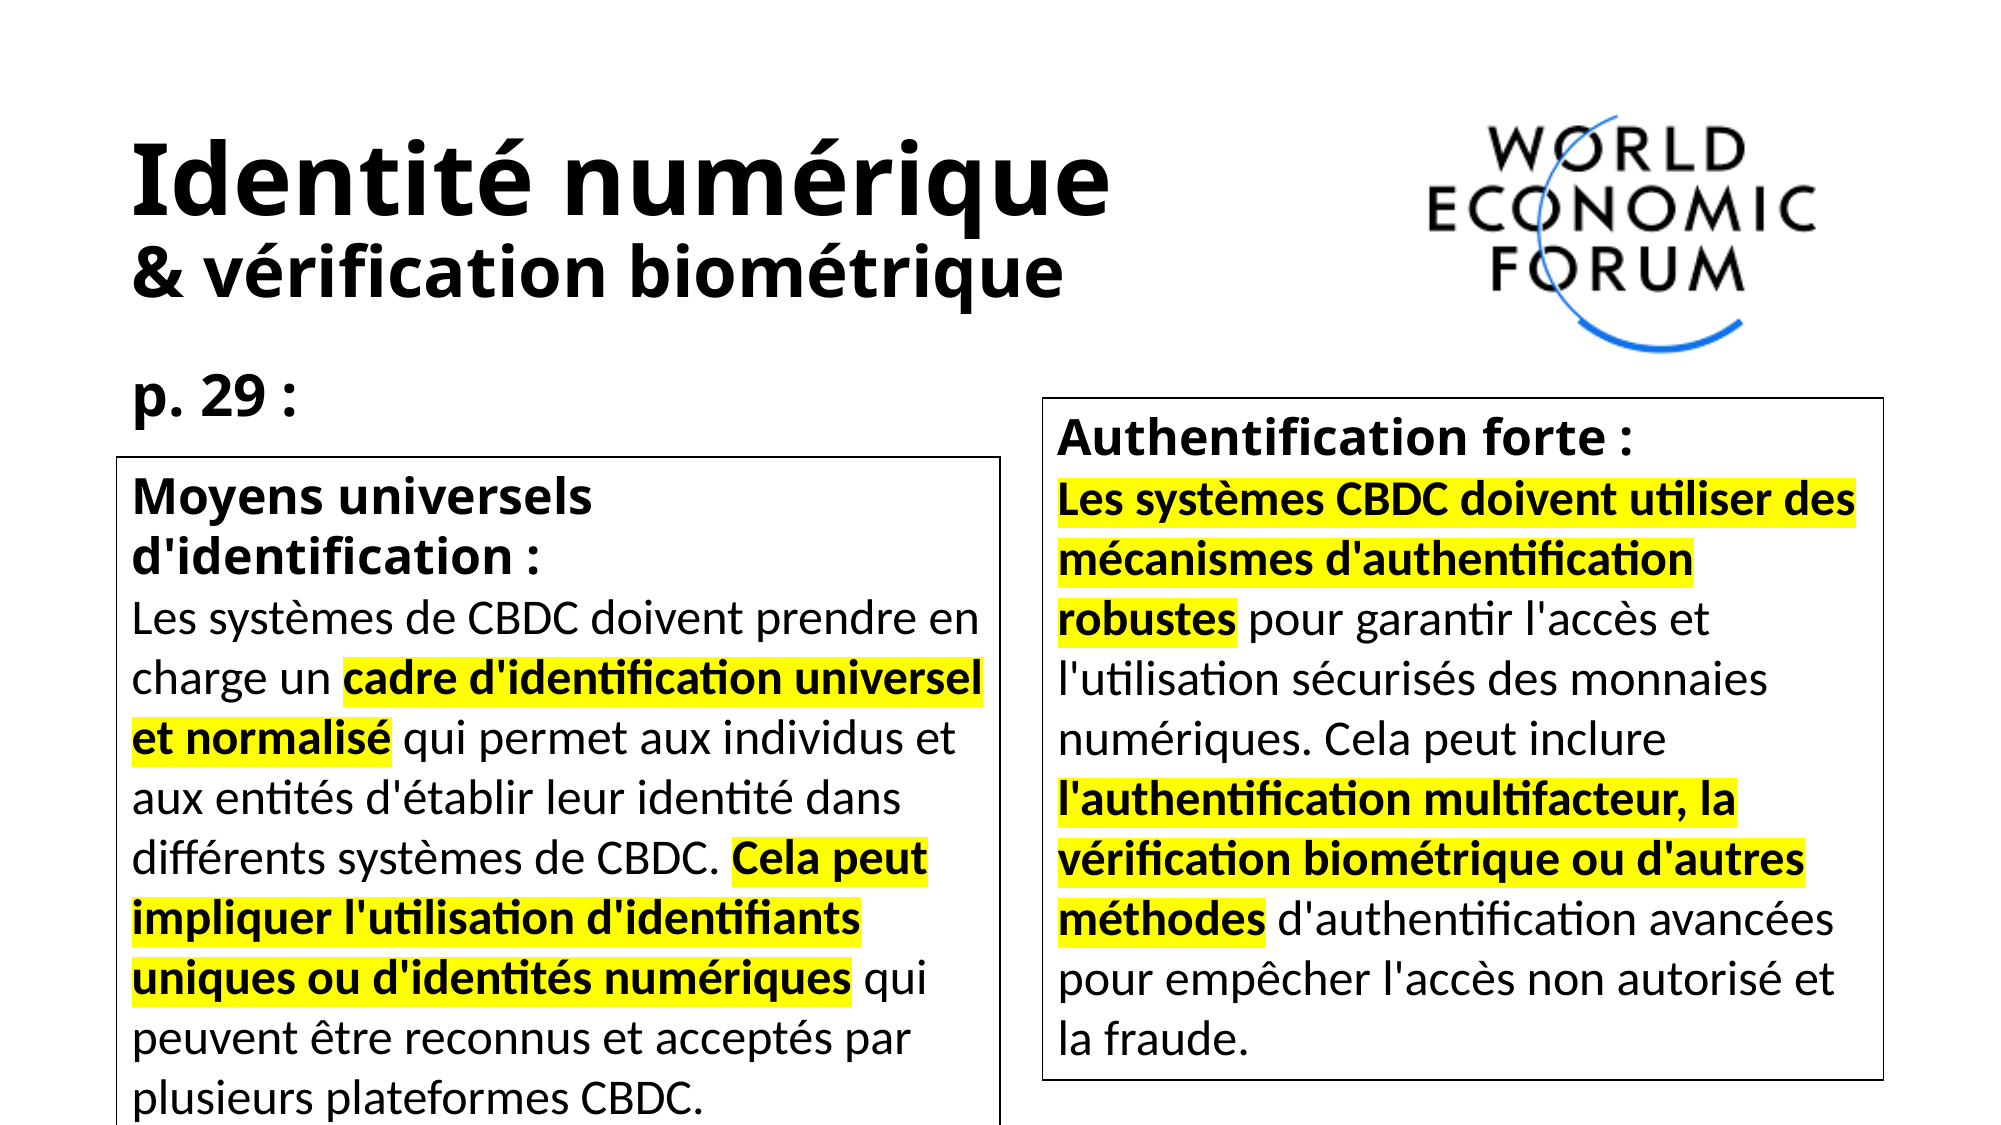

# Identité numérique & vérification biométrique
p. 29 :
Authentification forte :
Les systèmes CBDC doivent utiliser des mécanismes d'authentification robustes pour garantir l'accès et l'utilisation sécurisés des monnaies numériques. Cela peut inclure l'authentification multifacteur, la vérification biométrique ou d'autres méthodes d'authentification avancées pour empêcher l'accès non autorisé et la fraude.
Moyens universels d'identification :
Les systèmes de CBDC doivent prendre en charge un cadre d'identification universel et normalisé qui permet aux individus et aux entités d'établir leur identité dans différents systèmes de CBDC. Cela peut impliquer l'utilisation d'identifiants uniques ou d'identités numériques qui peuvent être reconnus et acceptés par plusieurs plateformes CBDC.